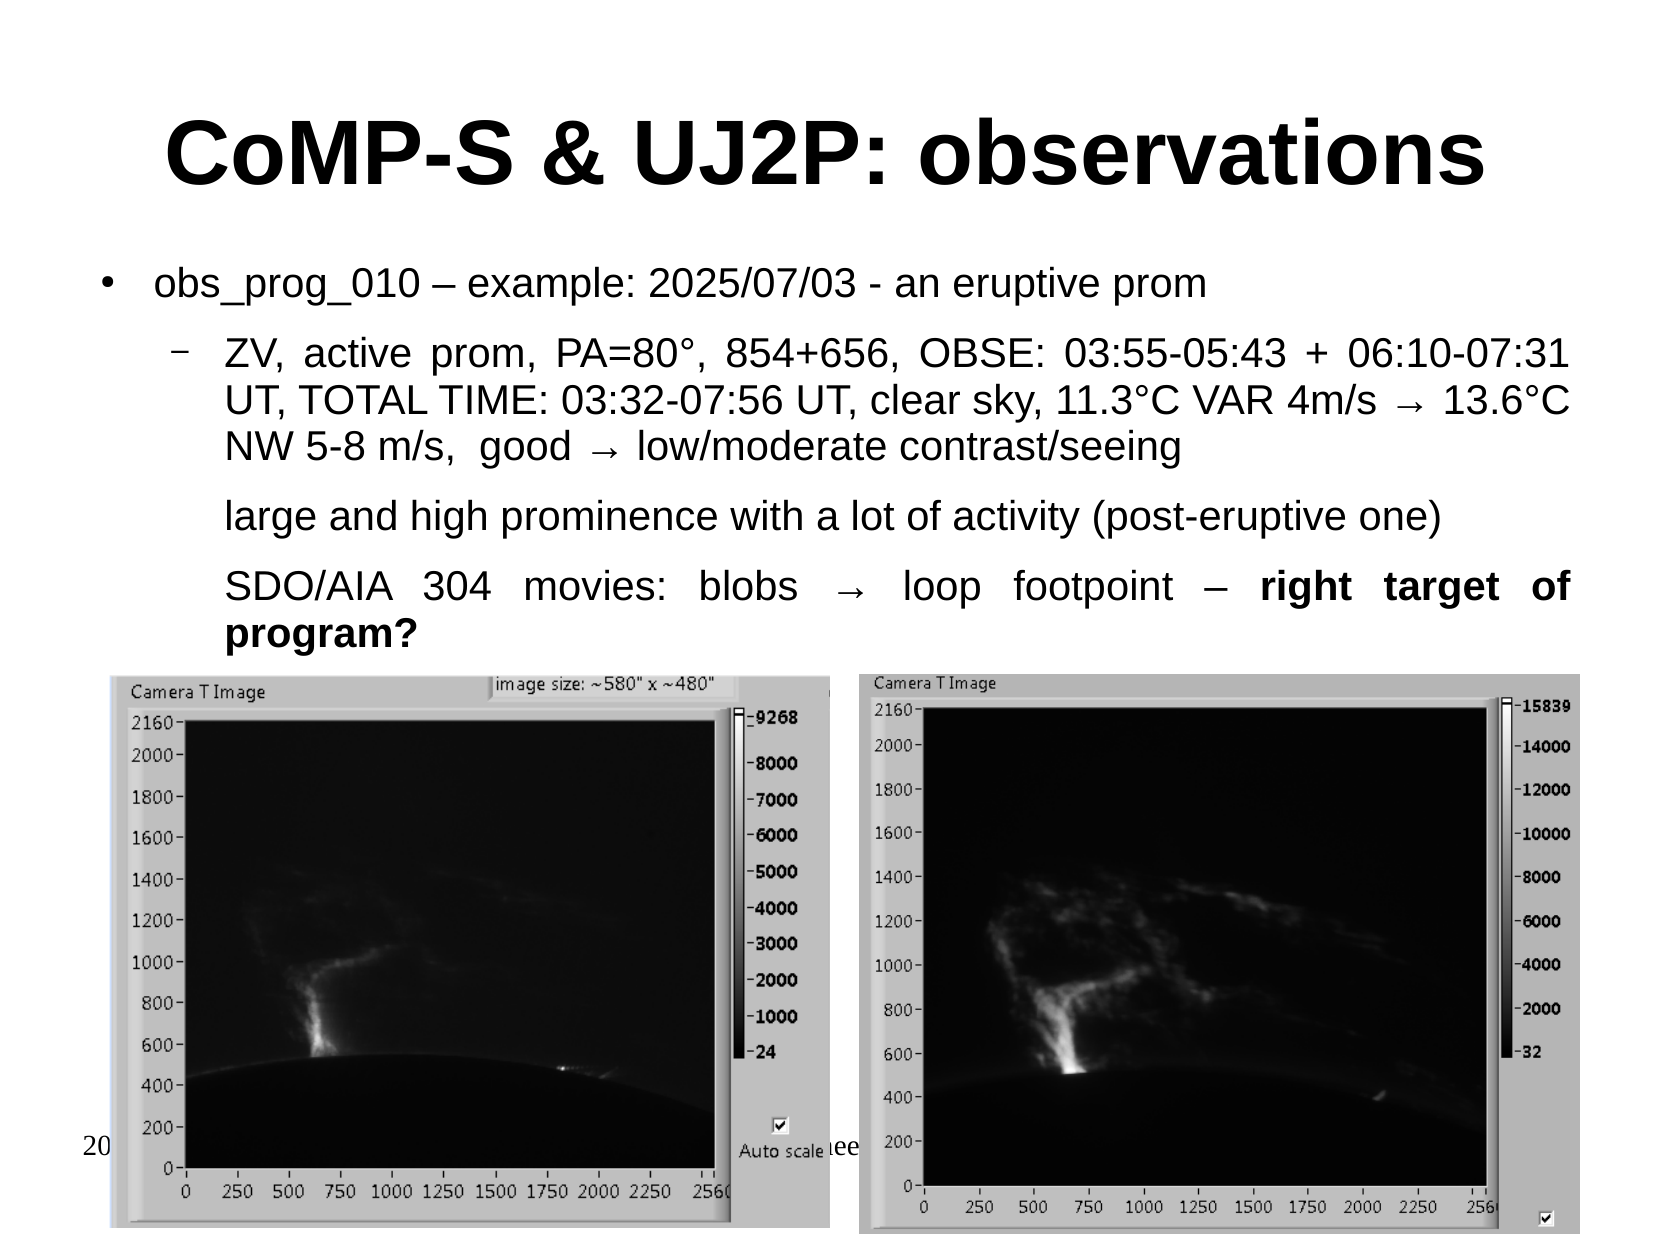

# CoMP-S & UJ2P: observations
obs_prog_010 – example: 2025/07/03 - an eruptive prom
ZV, active prom, PA=80°, 854+656, OBSE: 03:55-05:43 + 06:10-07:31 UT, TOTAL TIME: 03:32-07:56 UT, clear sky, 11.3°C VAR 4m/s → 13.6°C NW 5-8 m/s, good → low/moderate contrast/seeing
large and high prominence with a lot of activity (post-eruptive one)
SDO/AIA 304 movies: blobs → loop footpoint – right target of program?
 854 live image 656.25 nm data acquisition image
2025/09/23
LSO meeting
13